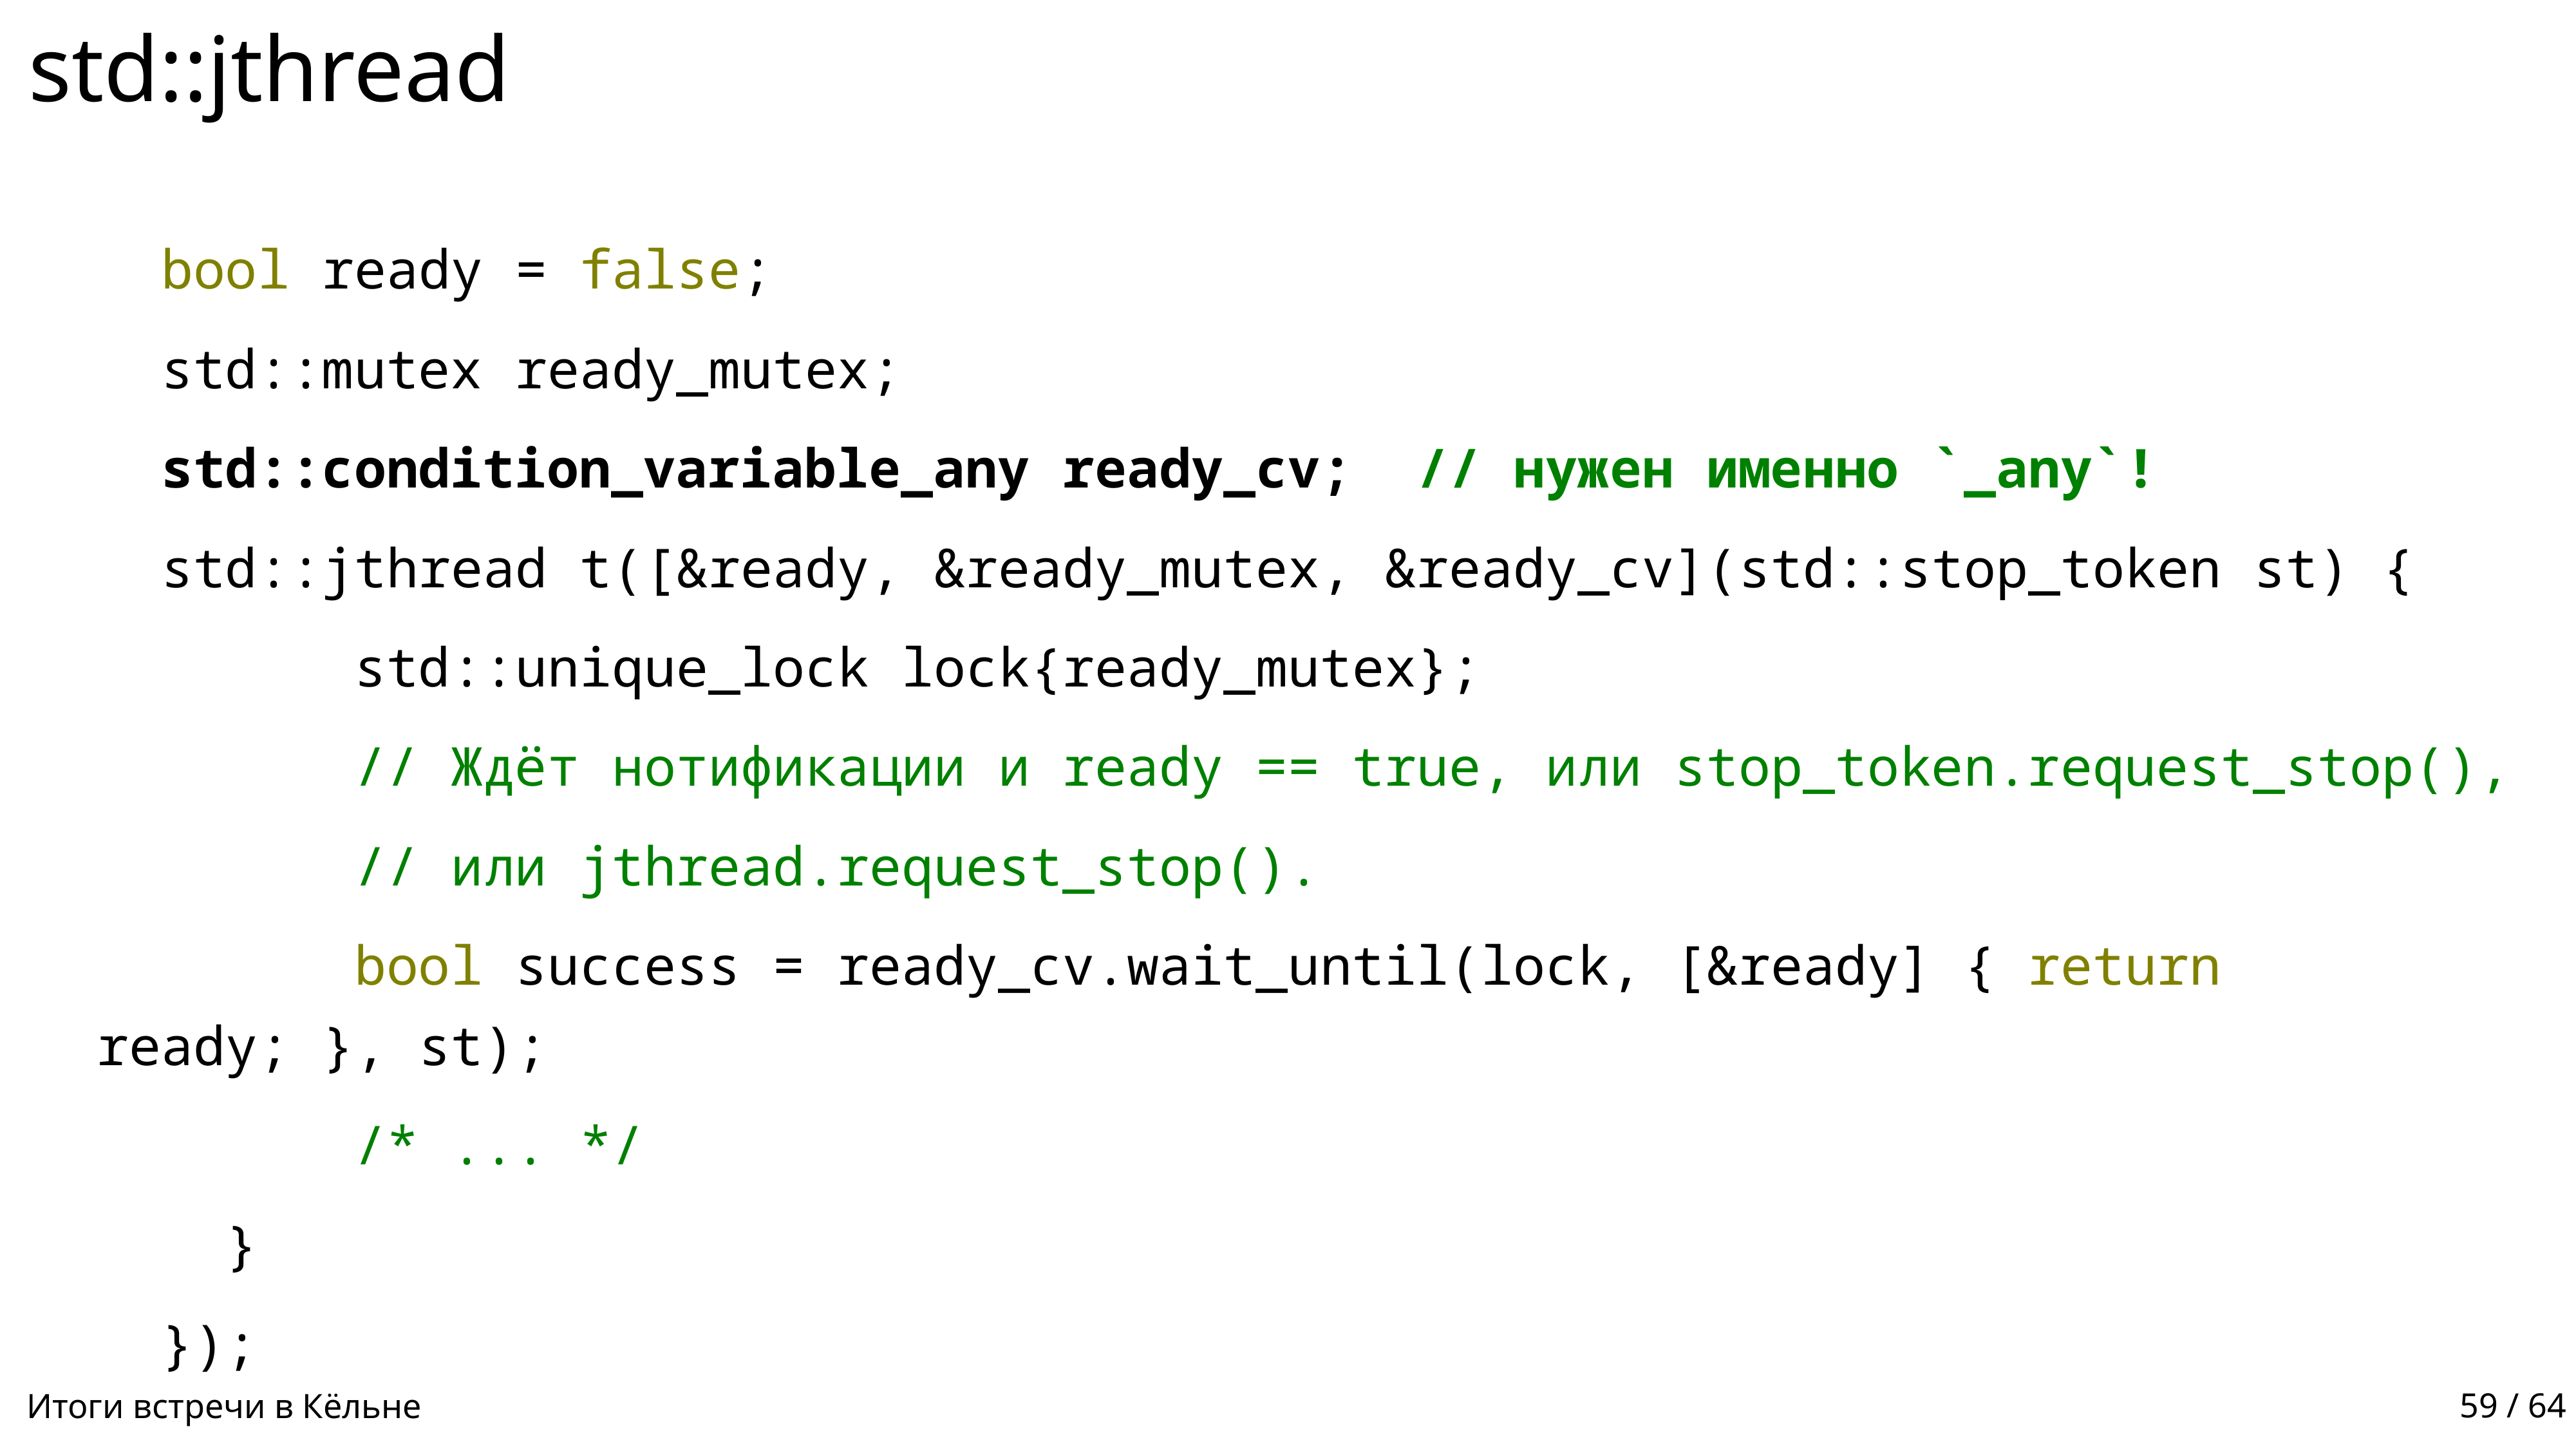

# std::jthread
 bool ready = false;
 std::mutex ready_mutex;
 std::condition_variable_any ready_cv; // нужен именно `_any`!
 std::jthread t([&ready, &ready_mutex, &ready_cv](std::stop_token st) {
 std::unique_lock lock{ready_mutex};
 // Ждёт нотификации и ready == true, или stop_token.request_stop(),
 // или jthread.request_stop().
 bool success = ready_cv.wait_until(lock, [&ready] { return ready; }, st);
 /* ... */
 }
 });
Итоги встречи в Кёльне